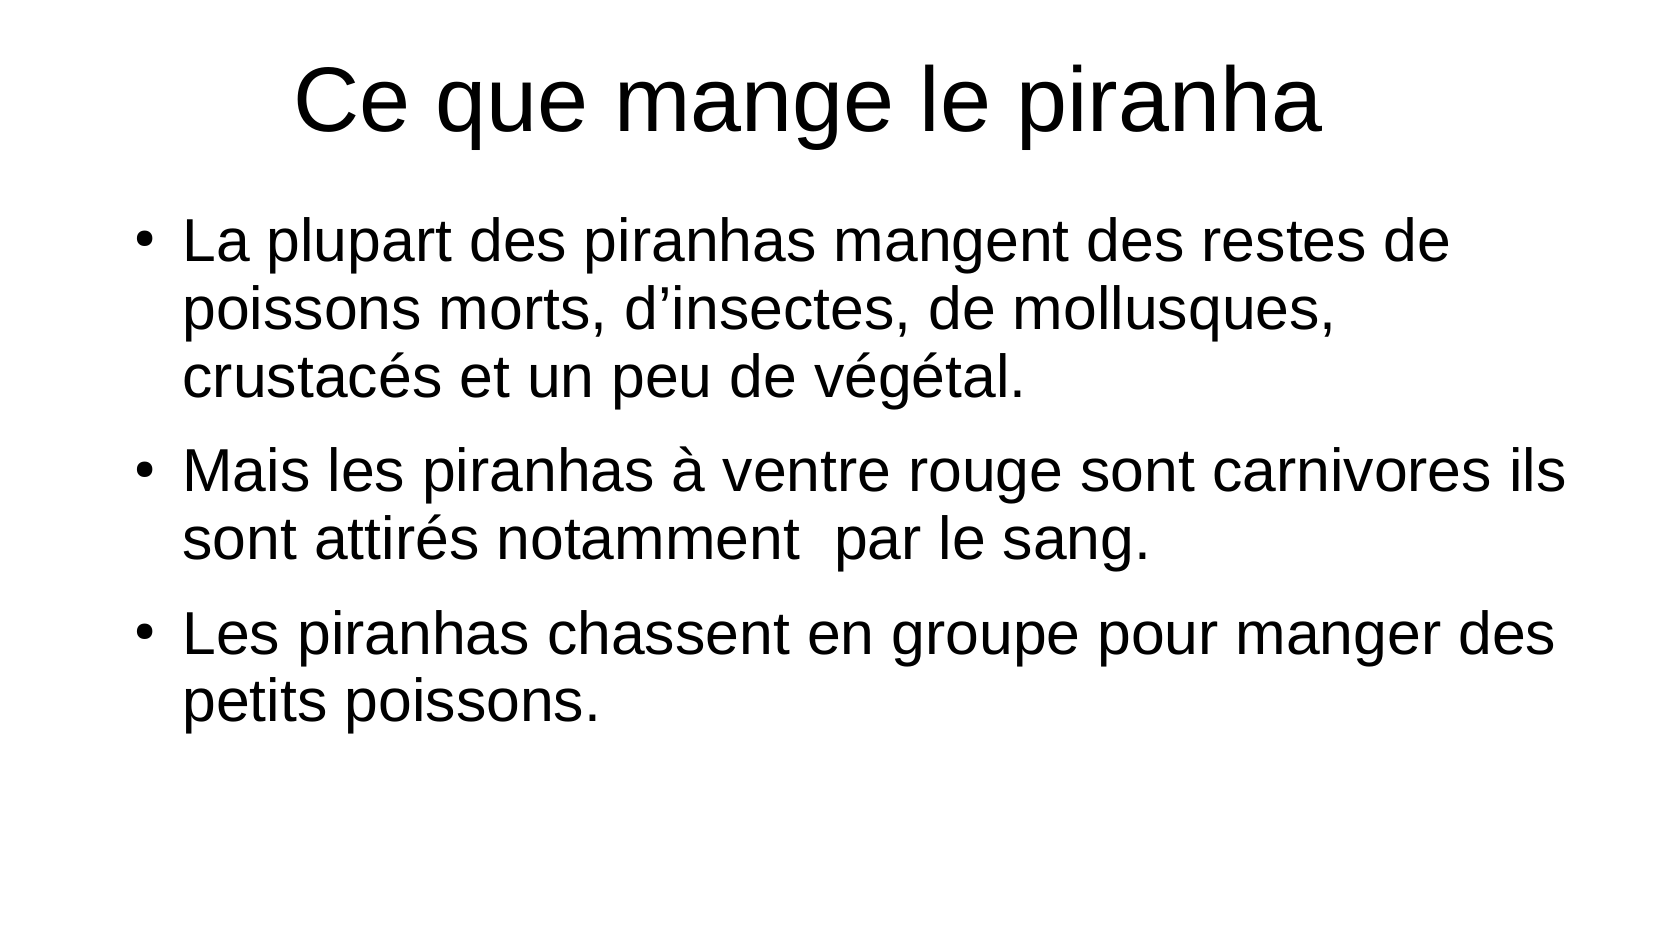

# Ce que mange le piranha
La plupart des piranhas mangent des restes de poissons morts, d’insectes, de mollusques, crustacés et un peu de végétal.
Mais les piranhas à ventre rouge sont carnivores ils sont attirés notamment par le sang.
Les piranhas chassent en groupe pour manger des petits poissons.